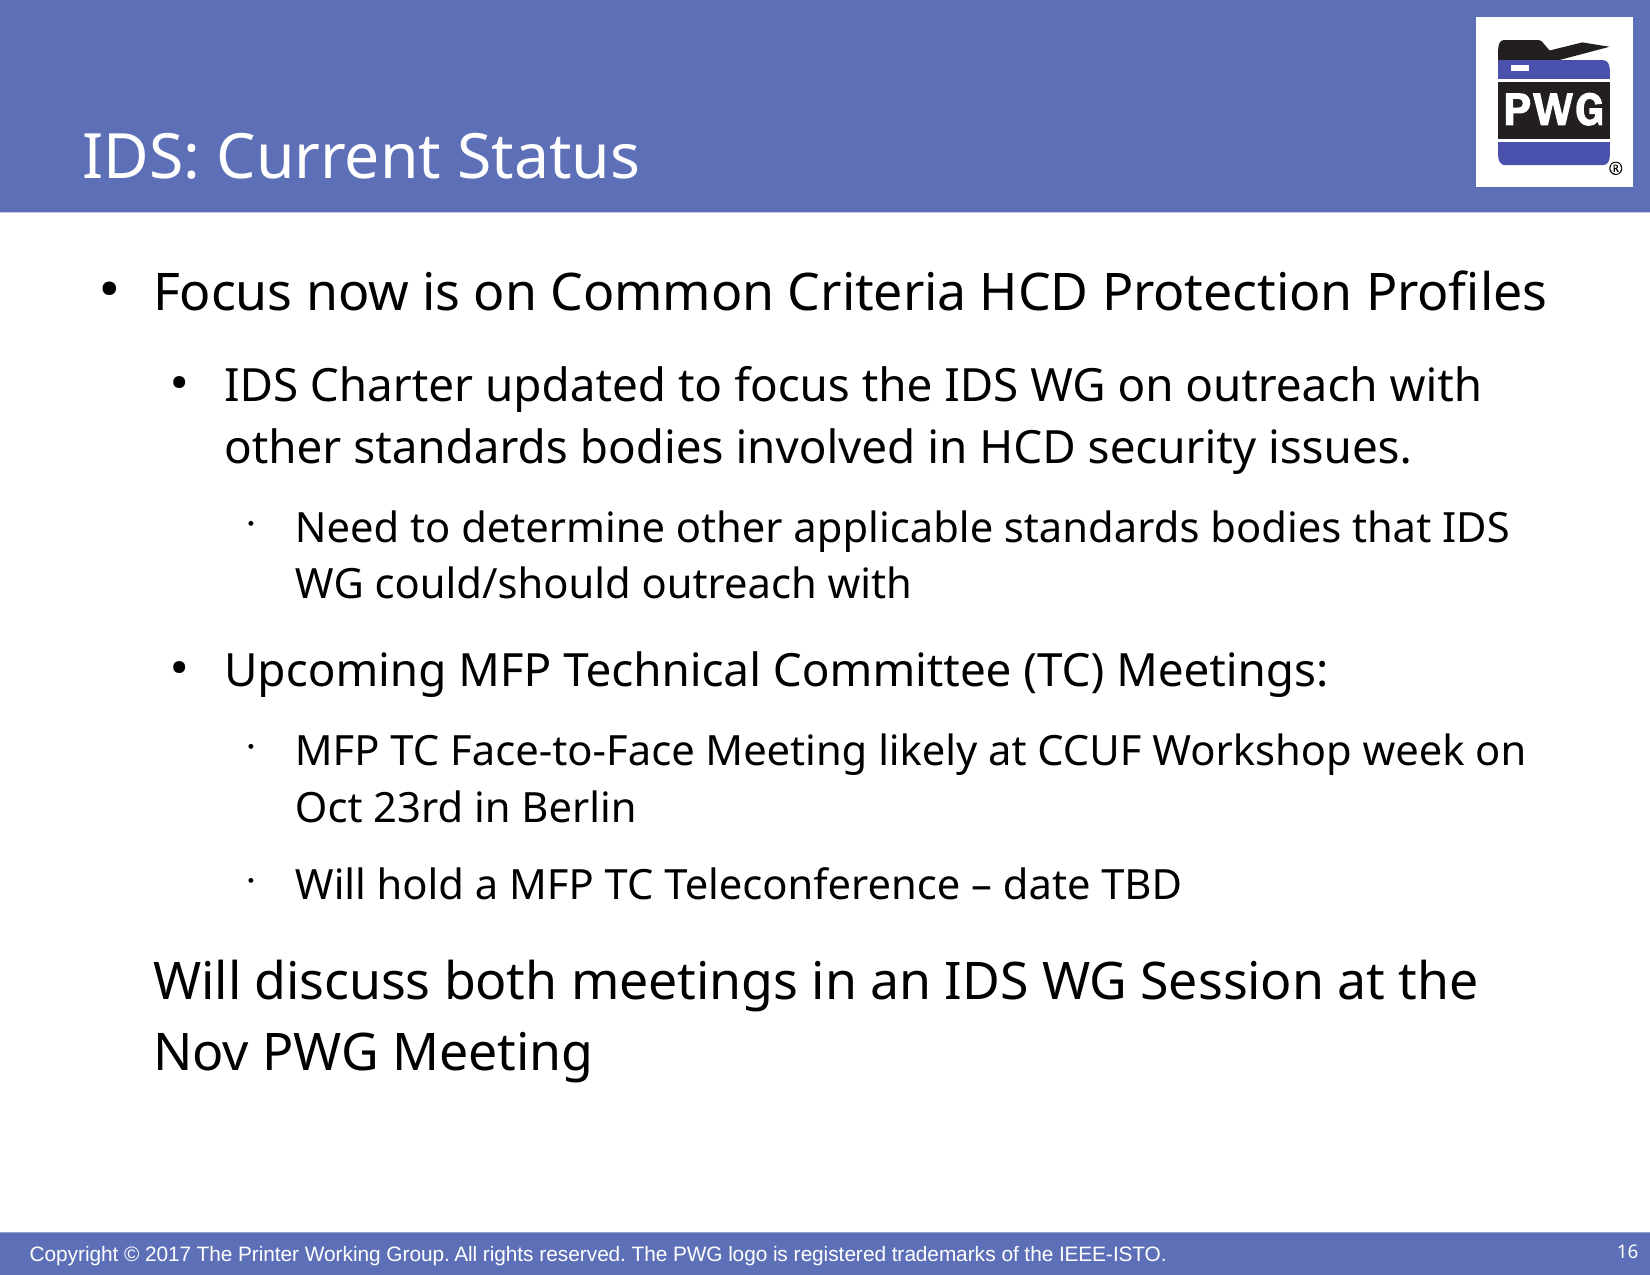

# IDS: Current Status
Focus now is on Common Criteria HCD Protection Profiles
IDS Charter updated to focus the IDS WG on outreach with other standards bodies involved in HCD security issues.
Need to determine other applicable standards bodies that IDS WG could/should outreach with
Upcoming MFP Technical Committee (TC) Meetings:
MFP TC Face-to-Face Meeting likely at CCUF Workshop week on Oct 23rd in Berlin
Will hold a MFP TC Teleconference – date TBD
Will discuss both meetings in an IDS WG Session at the Nov PWG Meeting